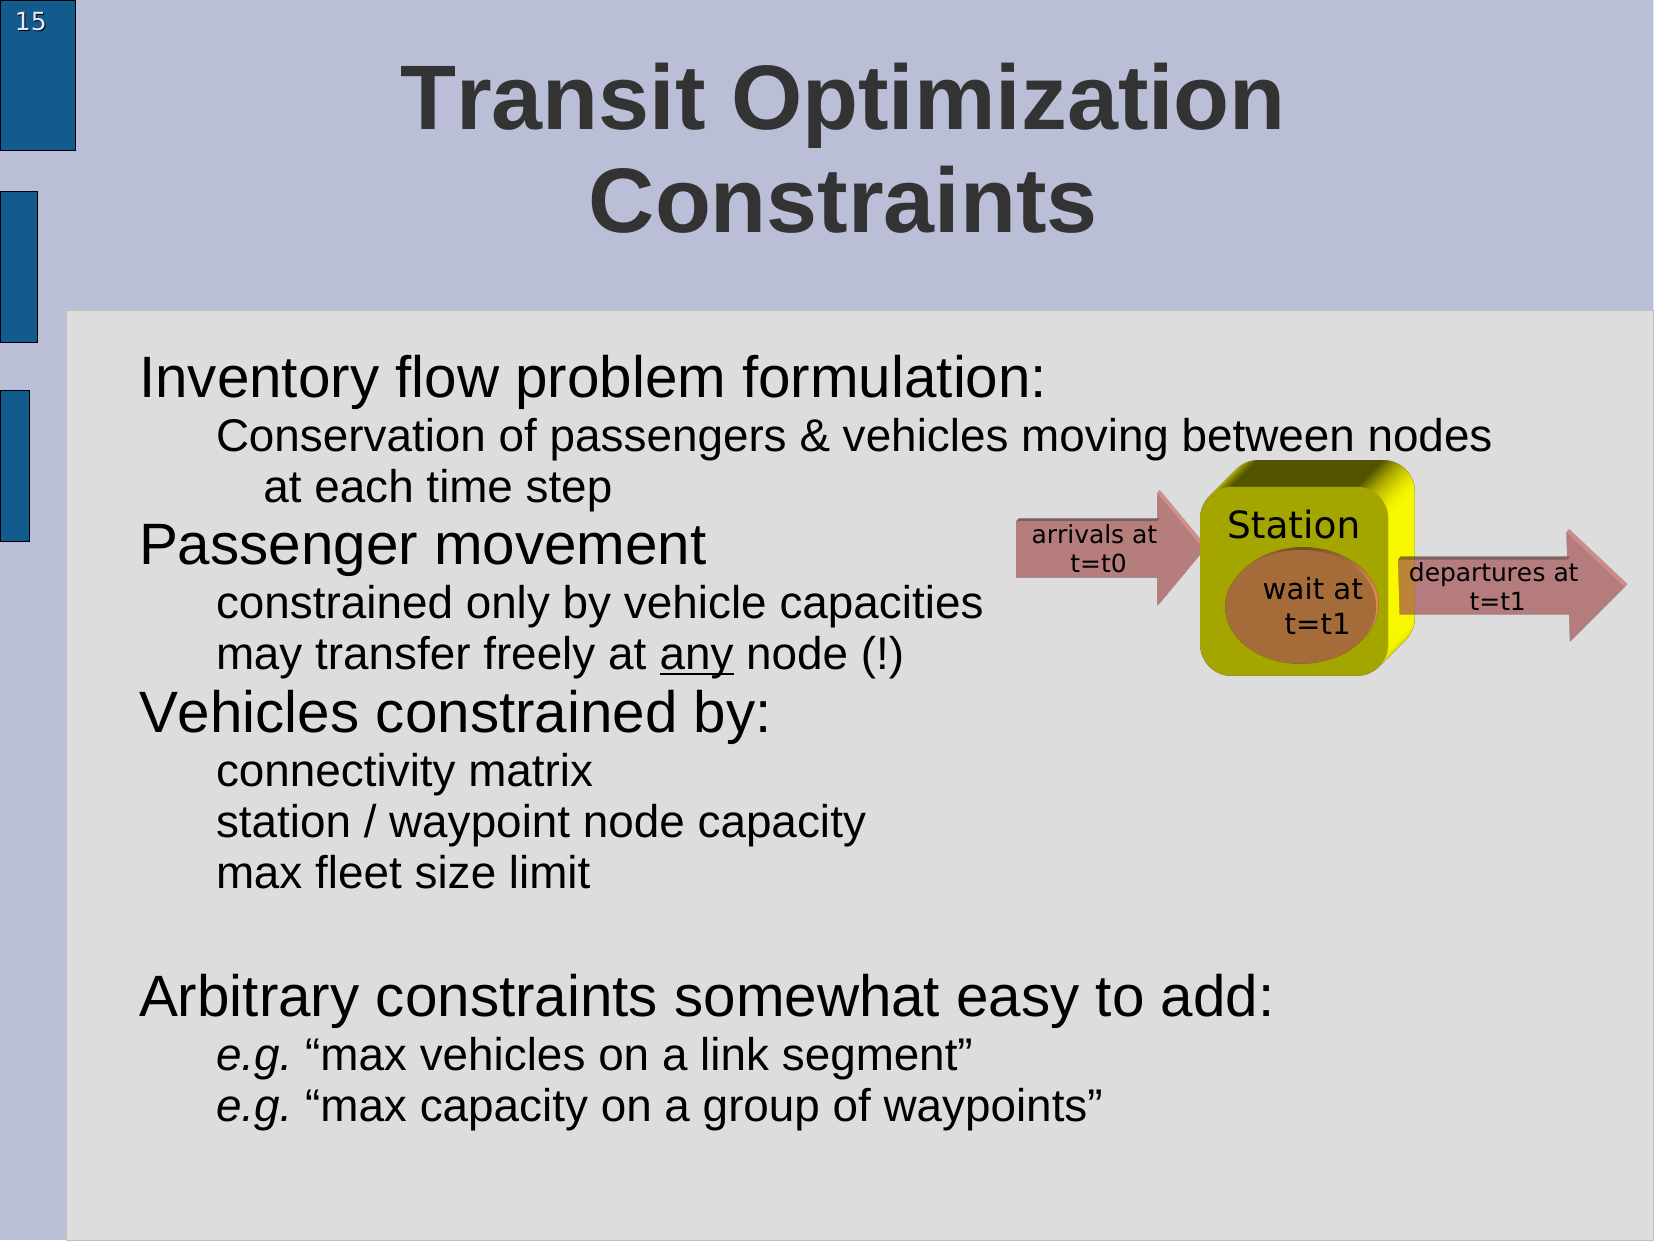

# Transit Optimization Constraints
Inventory flow problem formulation:
Conservation of passengers & vehicles moving between nodes at each time step
Passenger movement
constrained only by vehicle capacities
may transfer freely at any node (!)
Vehicles constrained by:
connectivity matrix
station / waypoint node capacity
max fleet size limit
Arbitrary constraints somewhat easy to add:
e.g. “max vehicles on a link segment”
e.g. “max capacity on a group of waypoints”
Station
arrivals at
t=t0
departures at
t=t1
wait at
t=t1